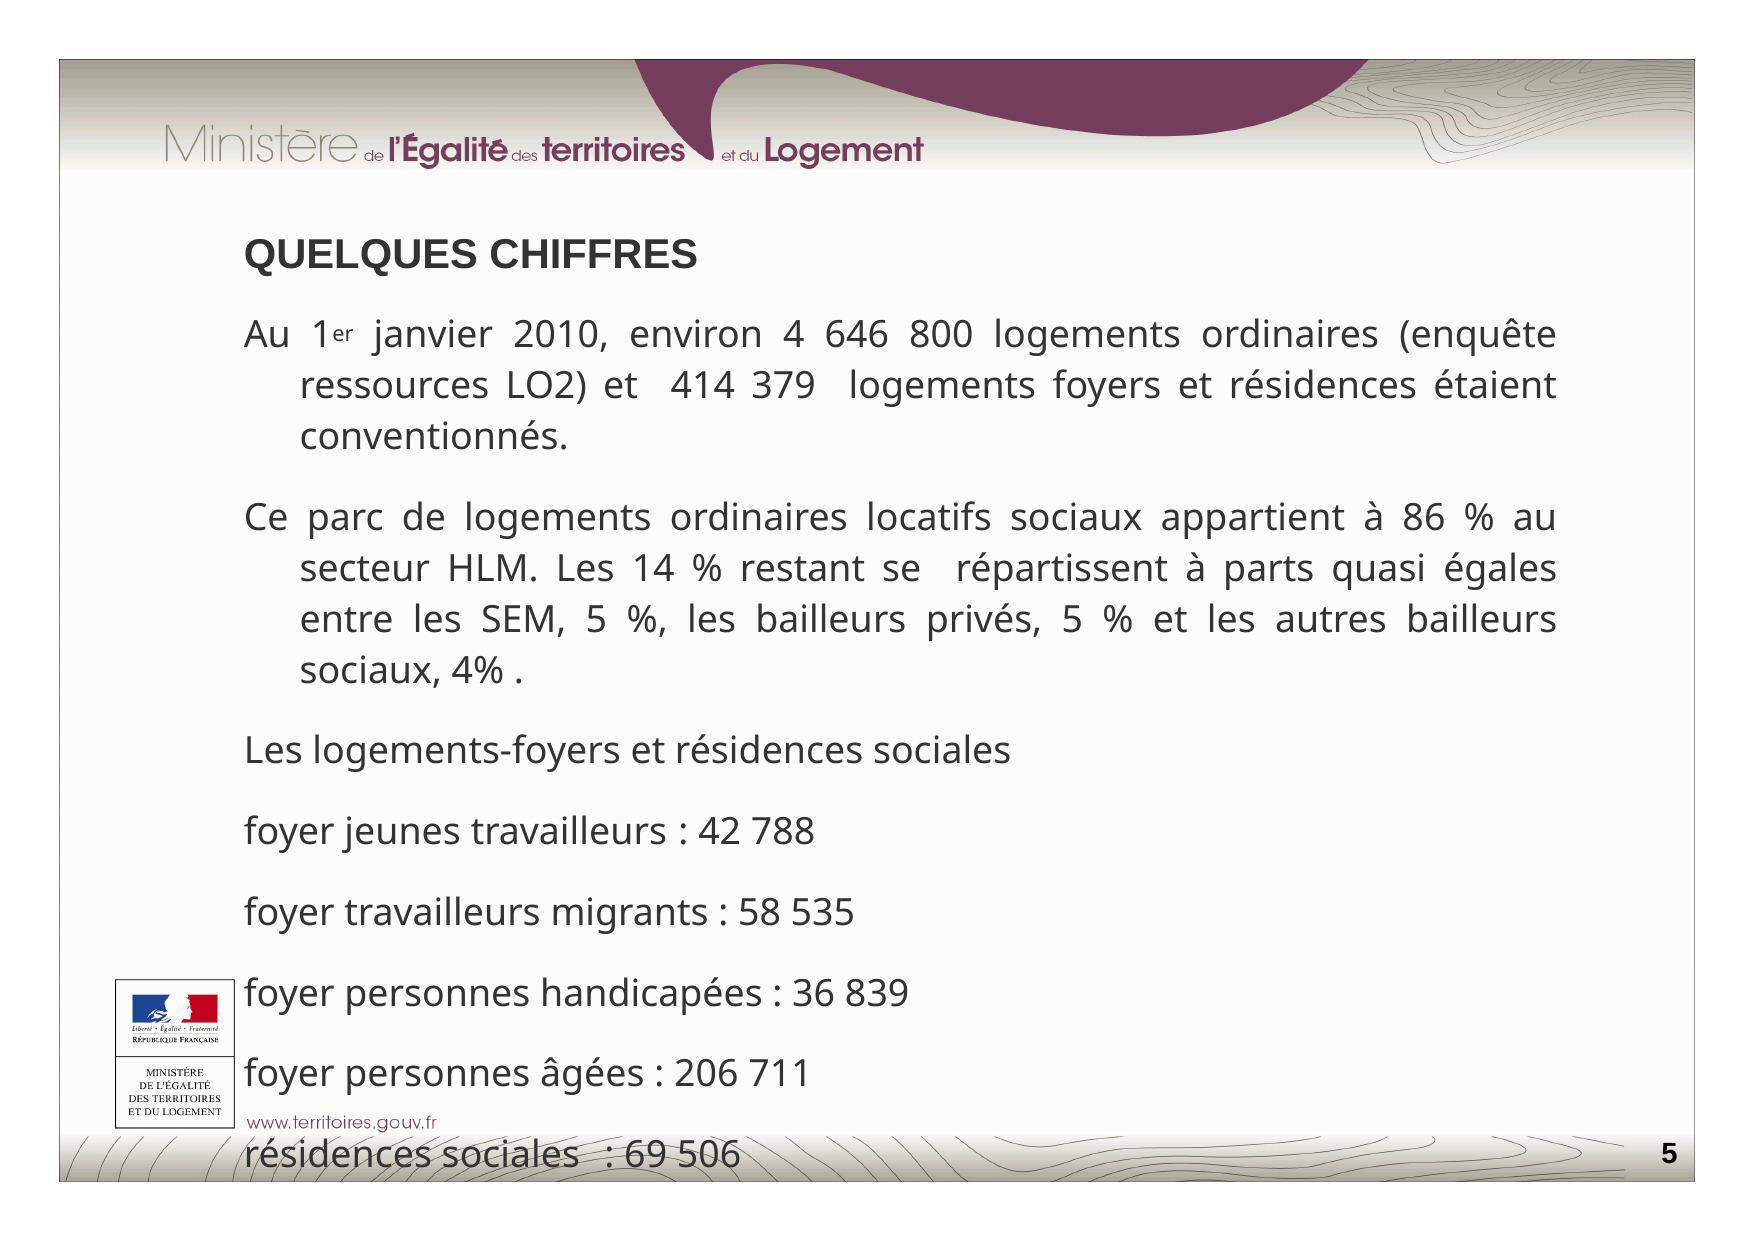

# QUELQUES CHIFFRES
Au 1er janvier 2010, environ 4 646 800 logements ordinaires (enquête ressources LO2) et 414 379 logements foyers et résidences étaient conventionnés.
Ce parc de logements ordinaires locatifs sociaux appartient à 86 % au secteur HLM. Les 14 % restant se répartissent à parts quasi égales entre les SEM, 5 %, les bailleurs privés, 5 % et les autres bailleurs sociaux, 4% .
Les logements-foyers et résidences sociales
foyer jeunes travailleurs	 : 42 788
foyer travailleurs migrants : 58 535
foyer personnes handicapées : 36 839
foyer personnes âgées : 206 711
résidences sociales	 : 69 506